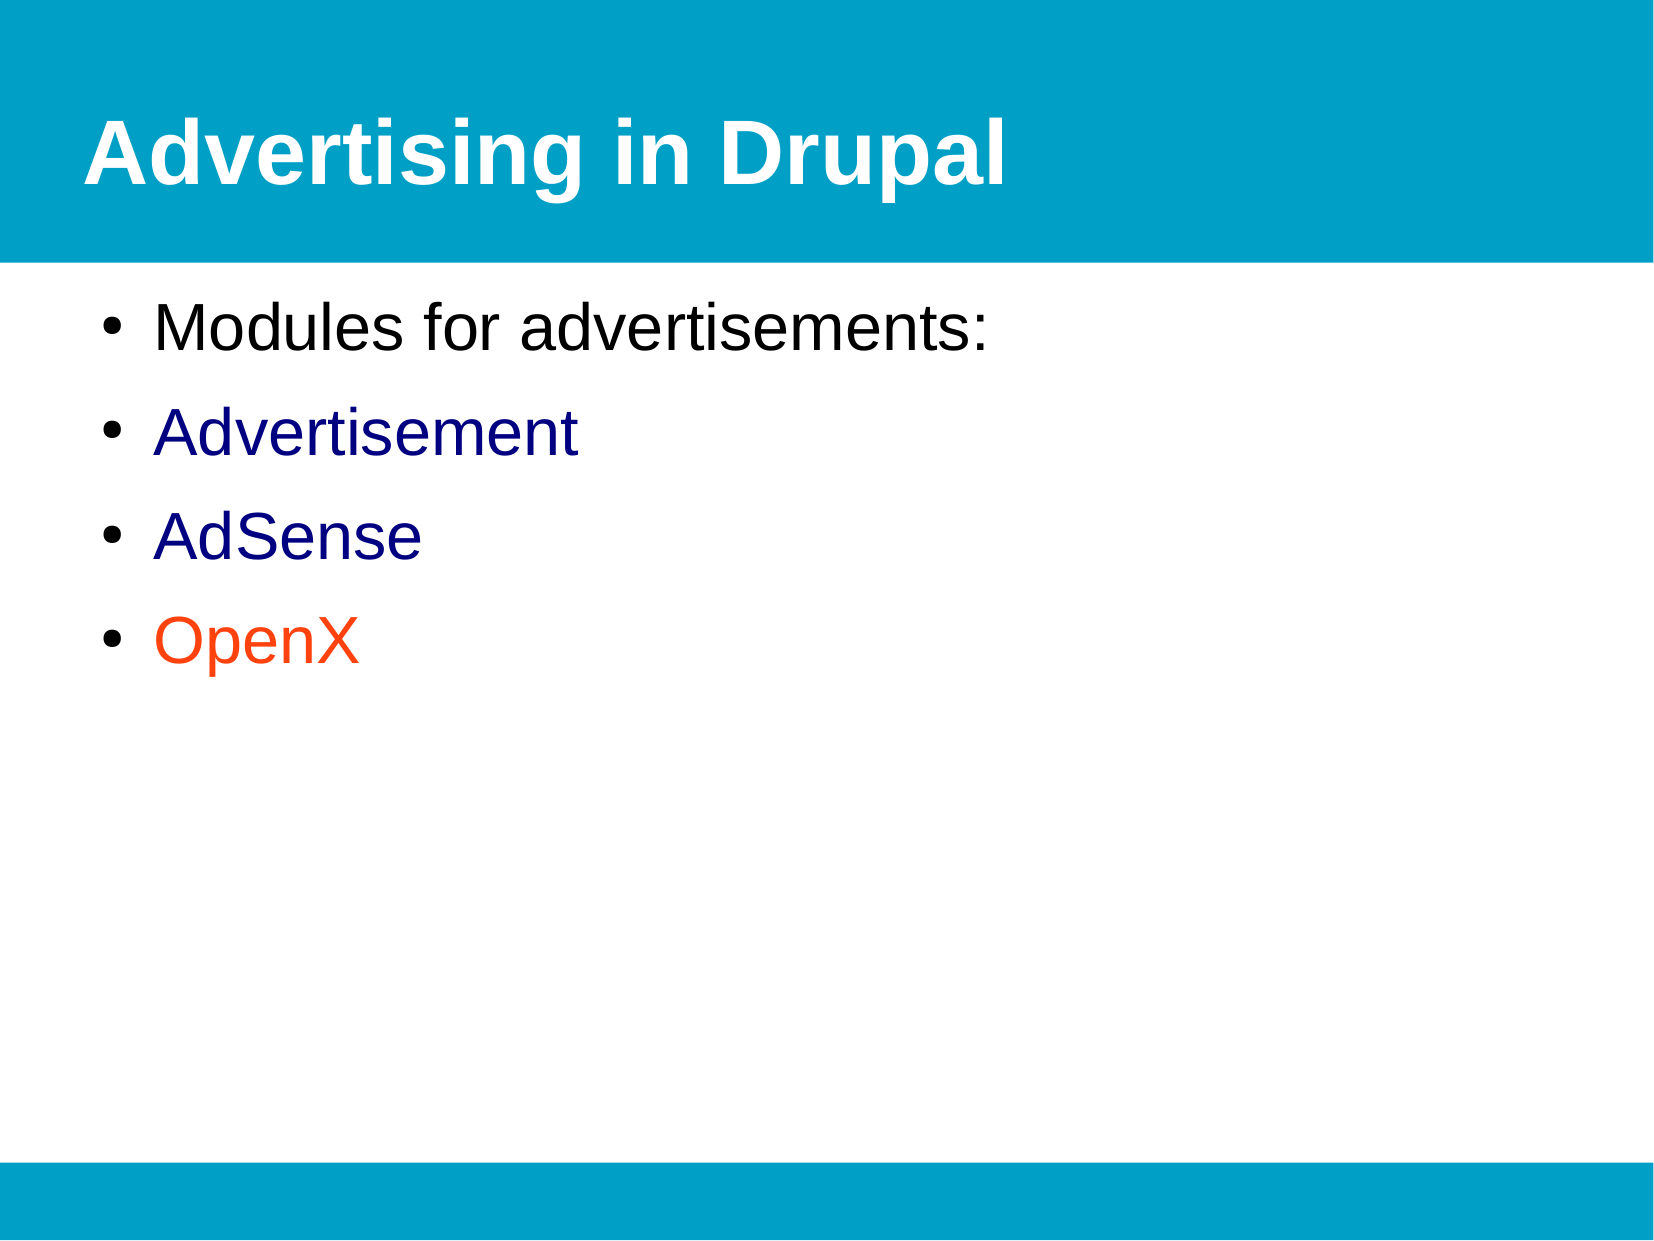

# Advertising in Drupal
Modules for advertisements:
Advertisement
AdSense
OpenX